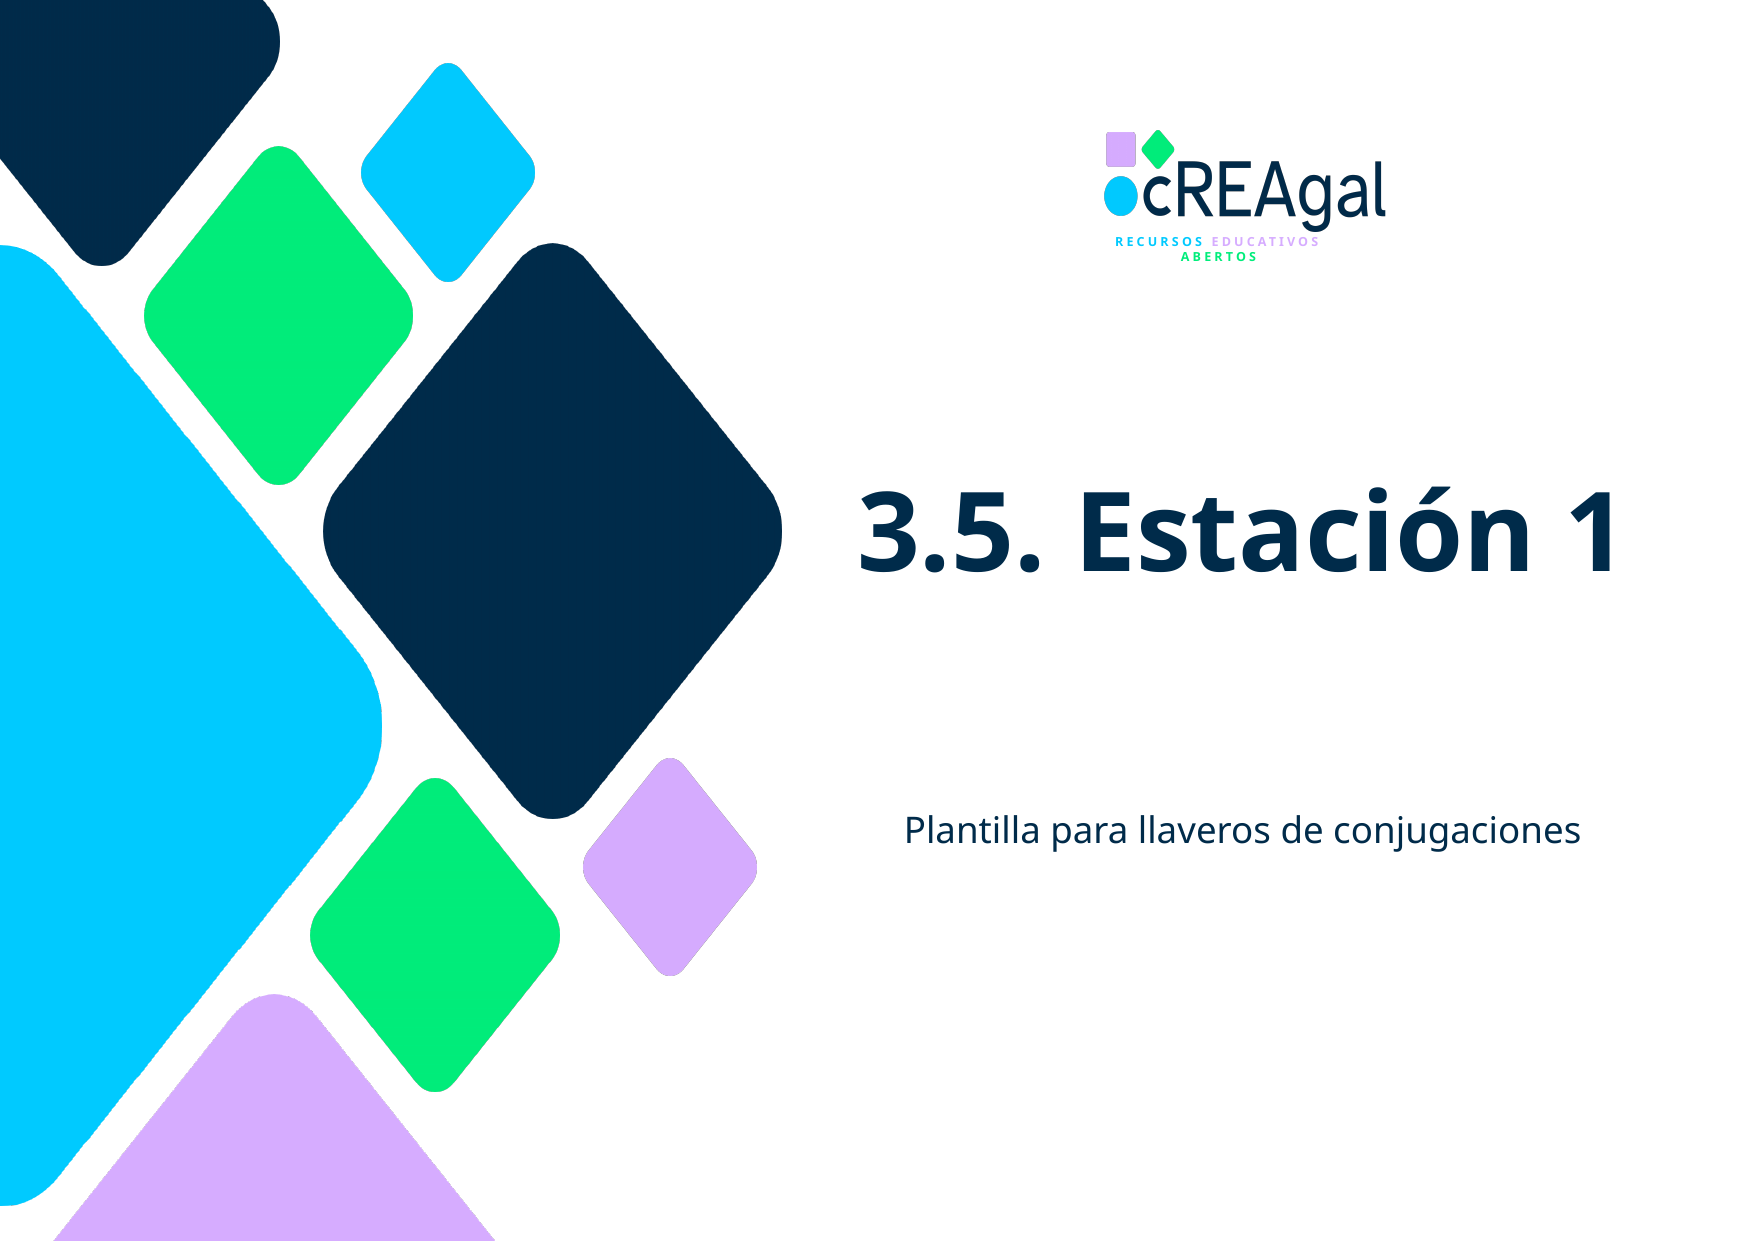

# 3.5. Estación 1
Plantilla para llaveros de conjugaciones